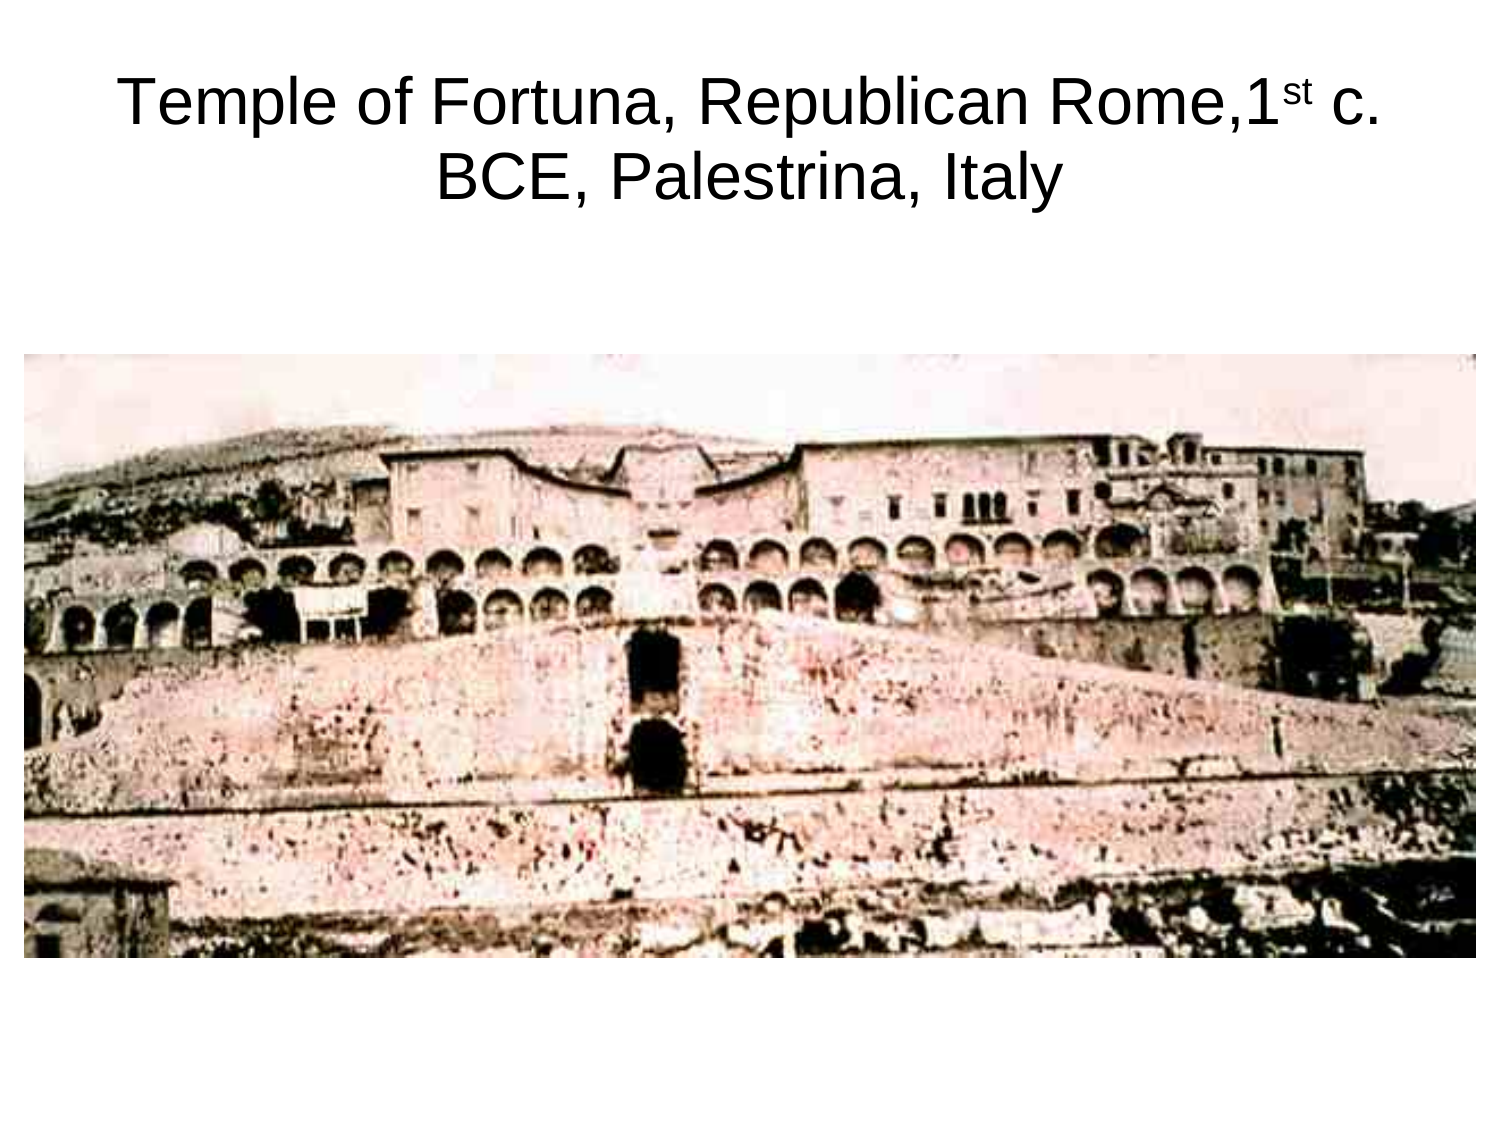

# Temple of Fortuna, Republican Rome,1st c. BCE, Palestrina, Italy